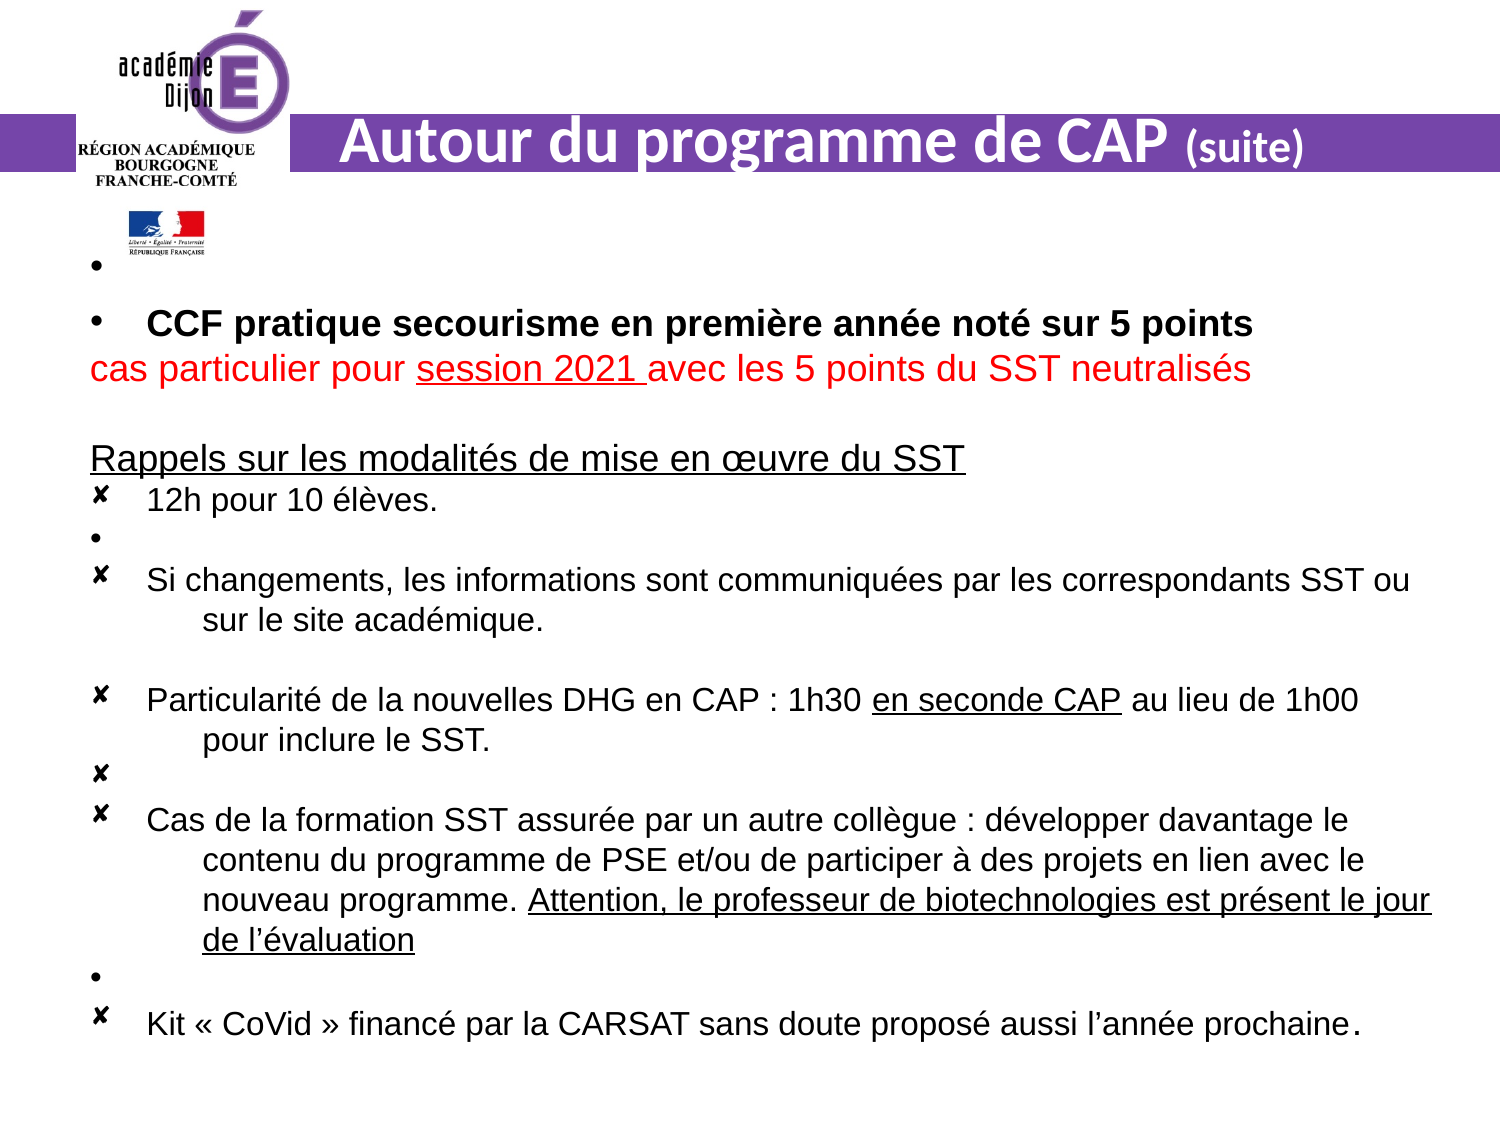

Autour du programme de CAP (suite)
CCF pratique secourisme en première année noté sur 5 points
cas particulier pour session 2021 avec les 5 points du SST neutralisés
Rappels sur les modalités de mise en œuvre du SST
12h pour 10 élèves.
Si changements, les informations sont communiquées par les correspondants SST ou sur le site académique.
Particularité de la nouvelles DHG en CAP : 1h30 en seconde CAP au lieu de 1h00 pour inclure le SST.
Cas de la formation SST assurée par un autre collègue : développer davantage le contenu du programme de PSE et/ou de participer à des projets en lien avec le nouveau programme. Attention, le professeur de biotechnologies est présent le jour de l’évaluation
Kit « CoVid » financé par la CARSAT sans doute proposé aussi l’année prochaine.